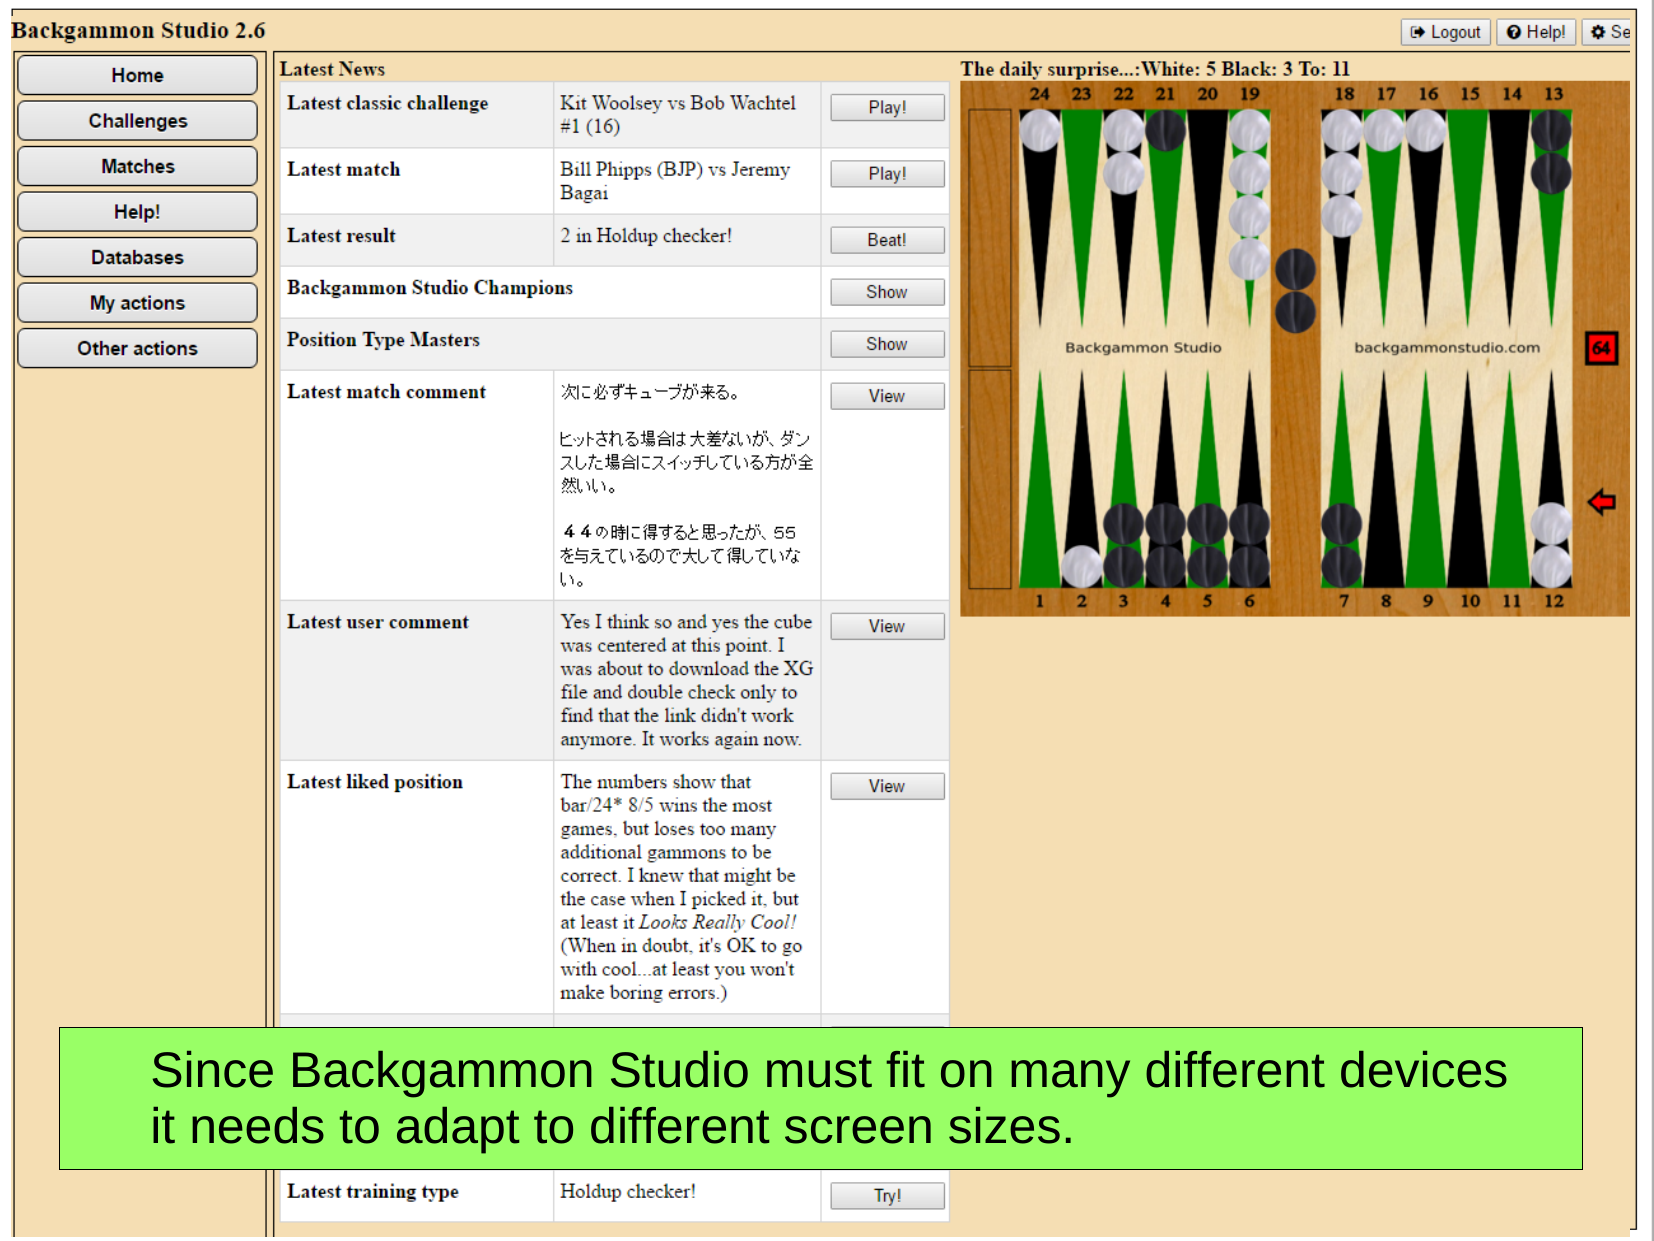

# Backgammon Studio
Since Backgammon Studio must fit on many different devices
it needs to adapt to different screen sizes.